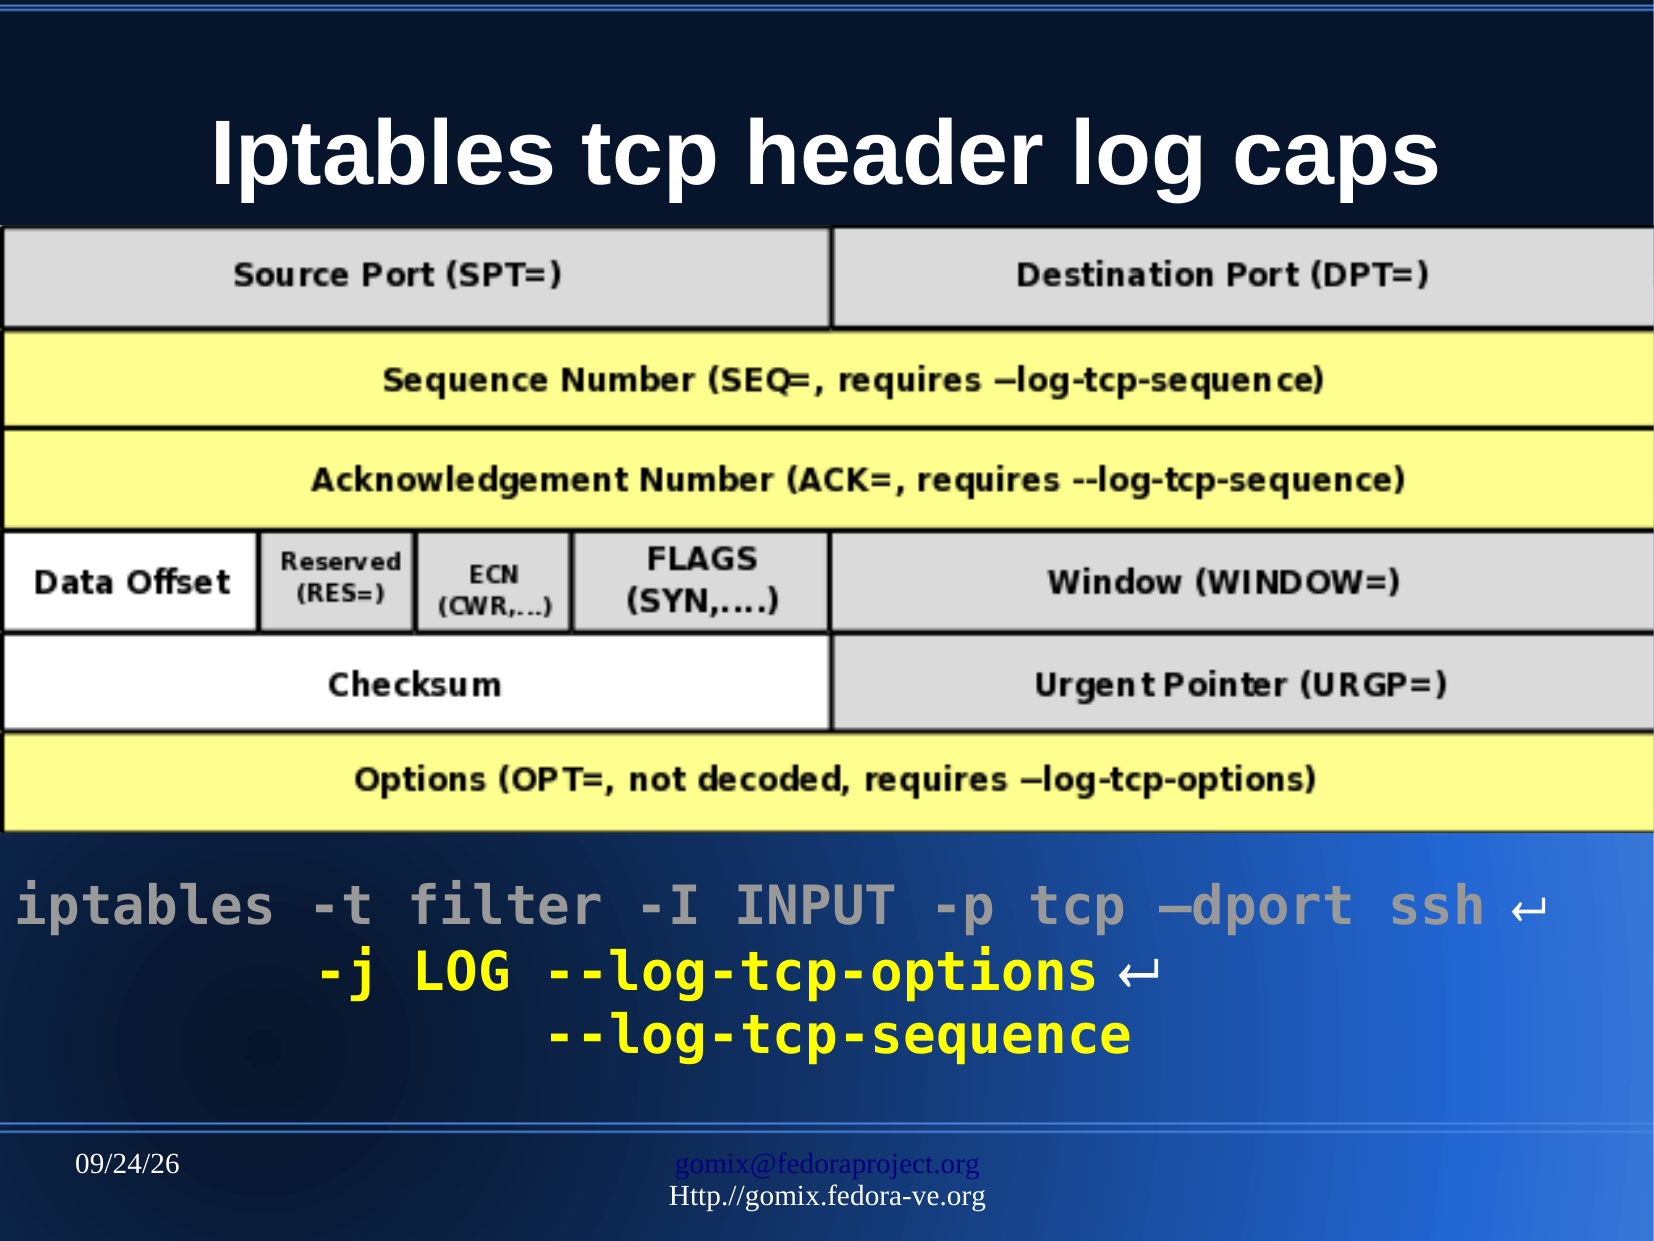

# Iptables tcp header log caps
iptables -t filter -I INPUT -p tcp –dport ssh 
 -j LOG --log-tcp-options 
				 --log-tcp-sequence